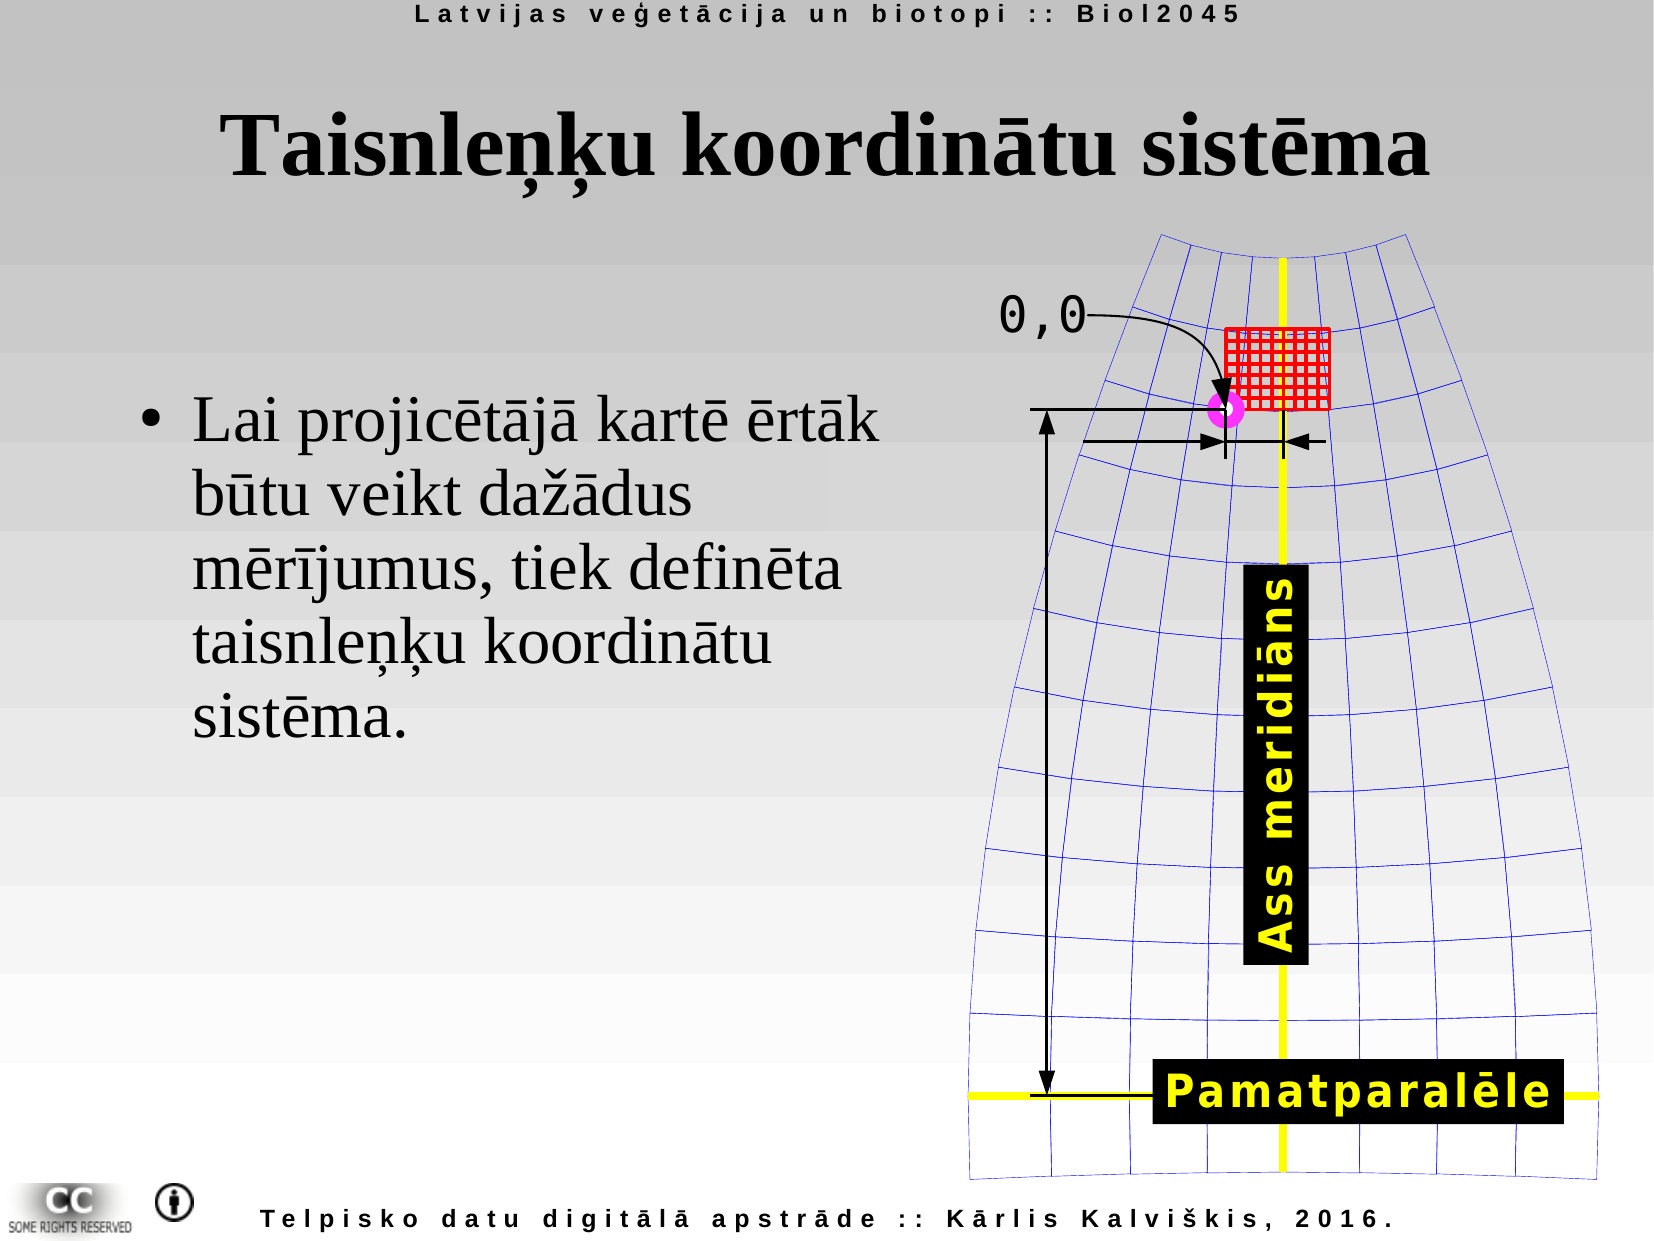

# Taisnleņķu koordinātu sistēma
0,0
Ass meridiāns
Pamatparalēle
Lai projicētājā kartē ērtāk būtu veikt dažādus mērījumus, tiek definēta taisnleņķu koordinātu sistēma.